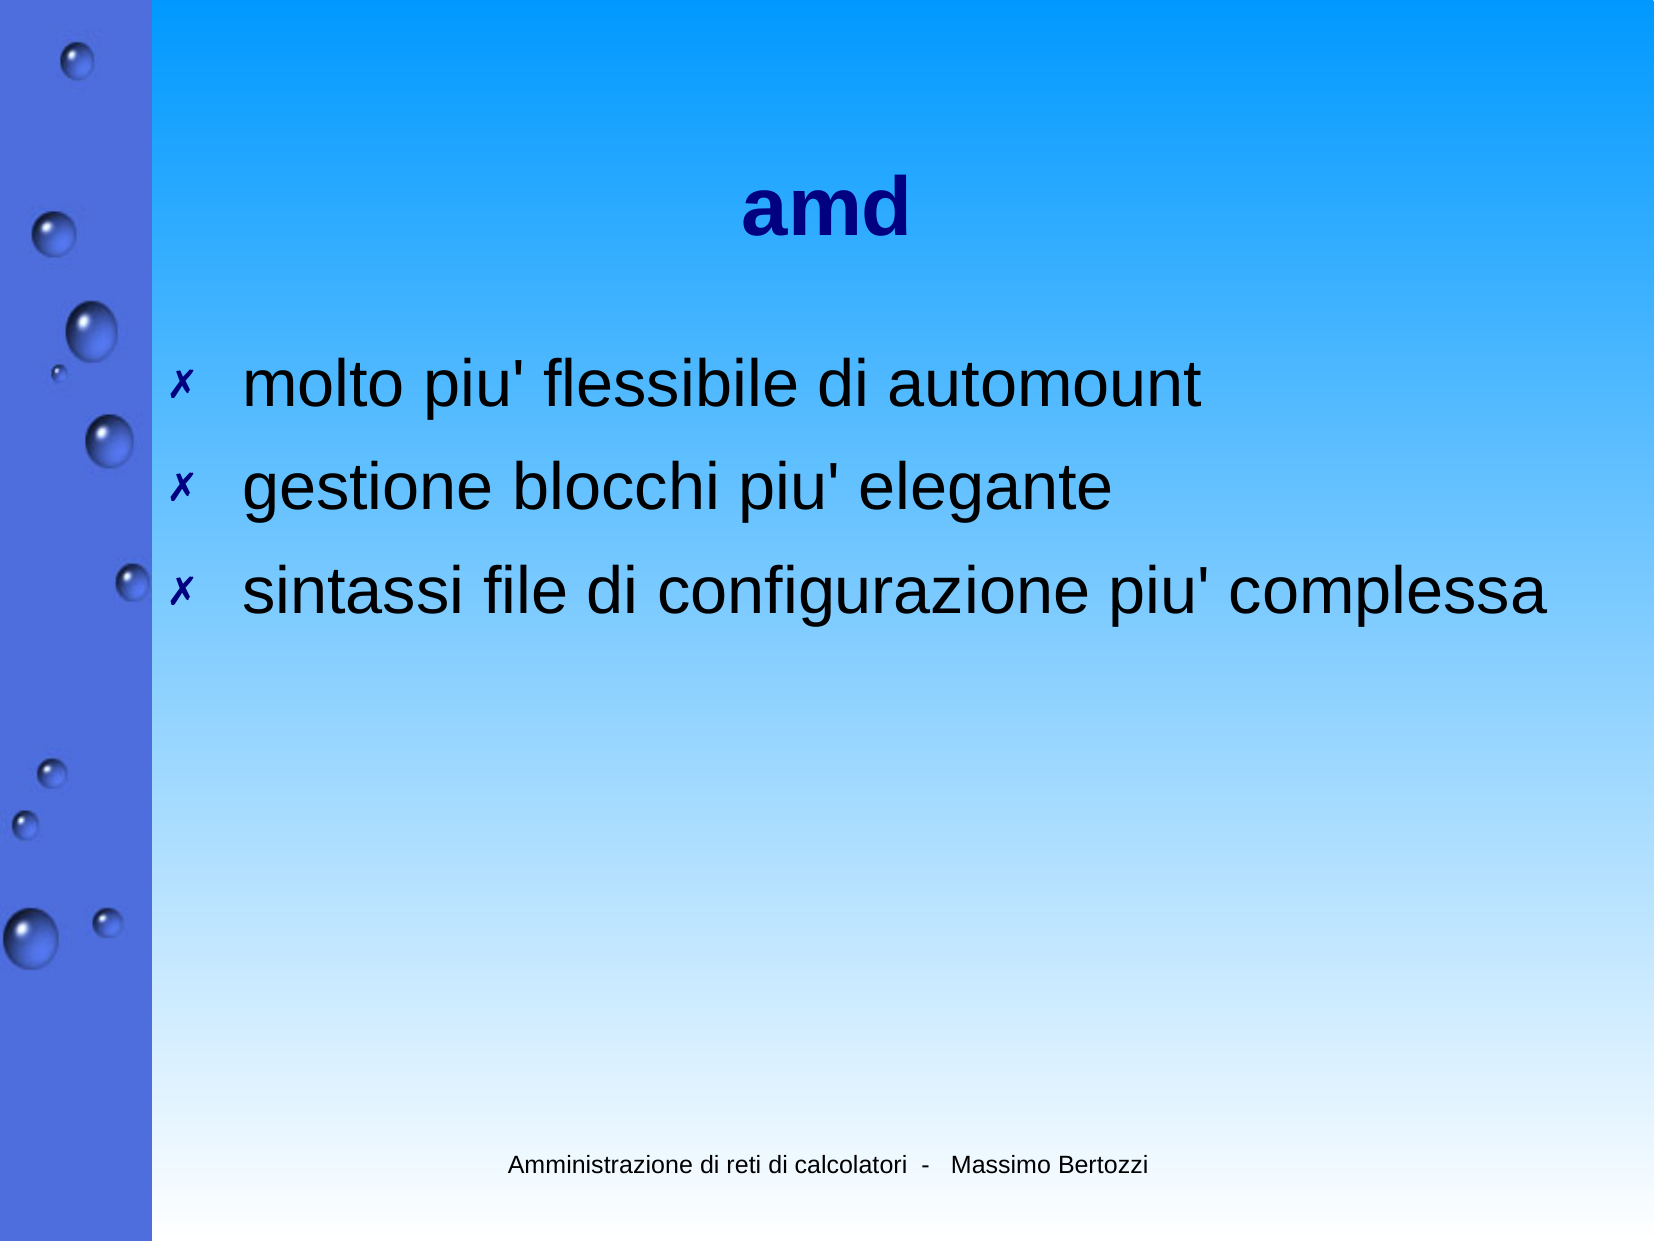

# amd
molto piu' flessibile di automount
gestione blocchi piu' elegante
sintassi file di configurazione piu' complessa